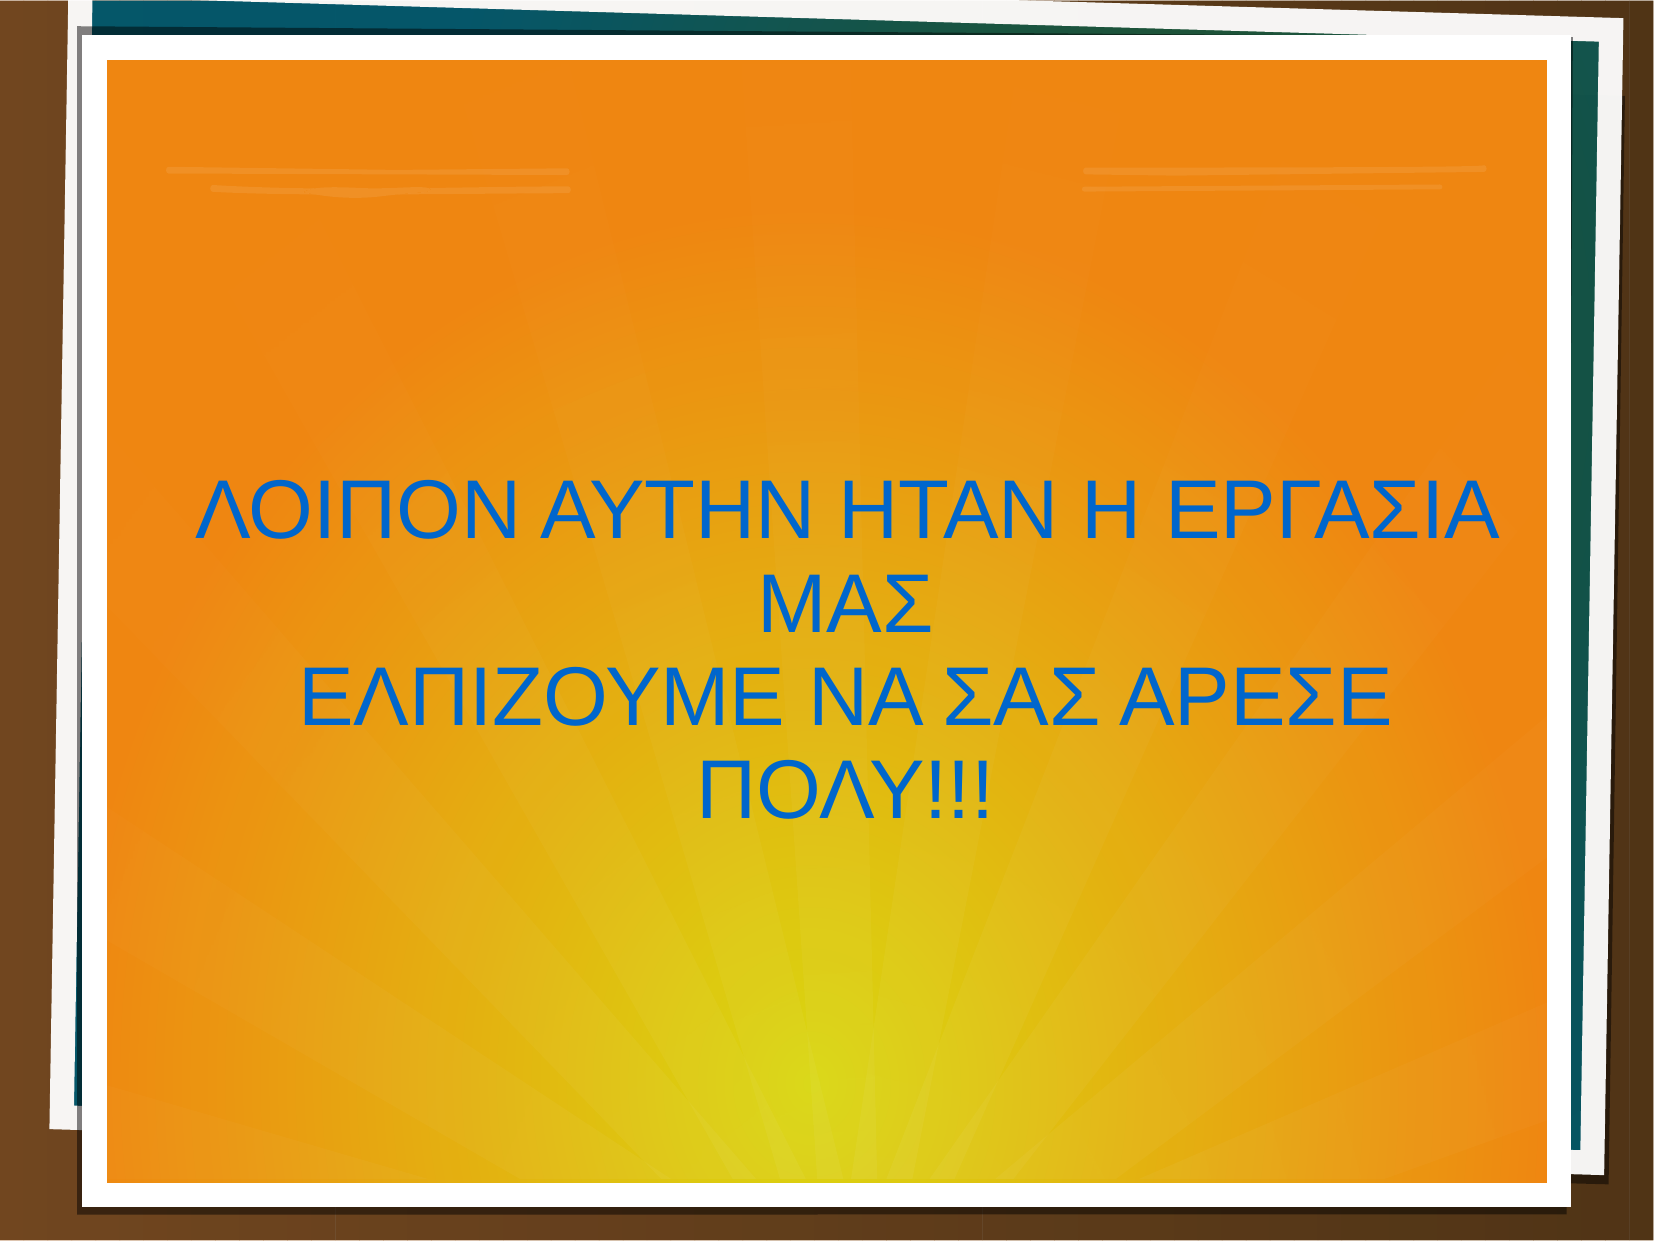

# ΛΟΙΠΟΝ ΑΥΤΗΝ ΗΤΑΝ Η ΕΡΓΑΣΙΑ ΜΑΣ
ΕΛΠΙΖΟΥΜΕ ΝΑ ΣΑΣ ΑΡΕΣΕ
ΠΟΛΥ!!!